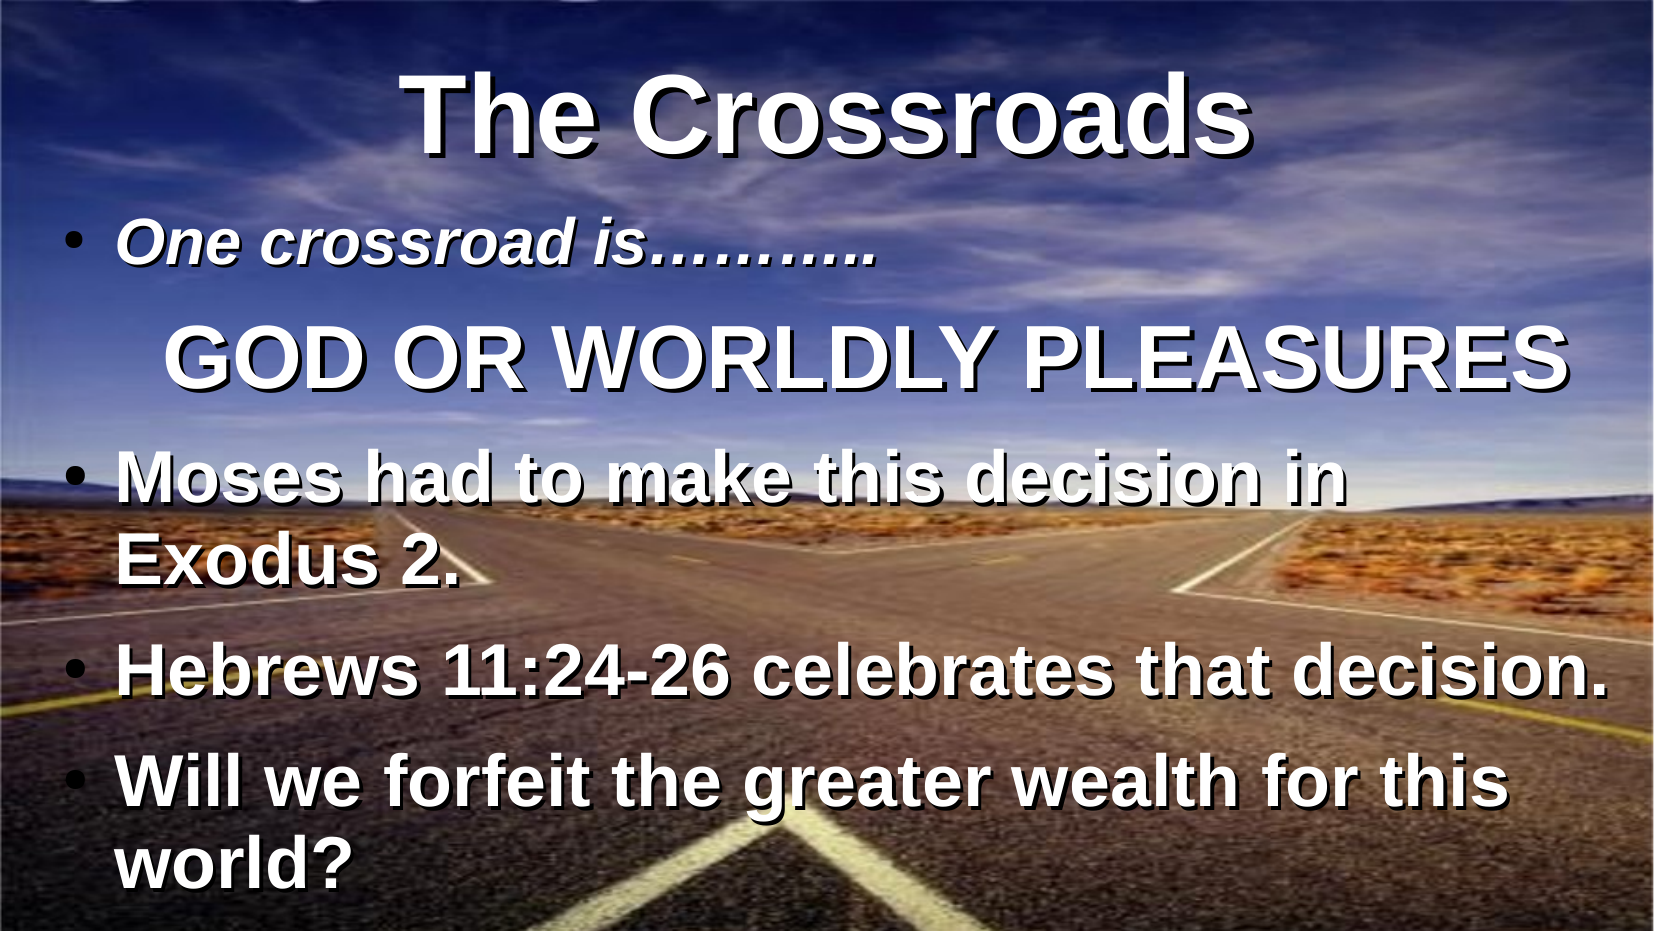

# The Crossroads
One crossroad is………..
GOD OR WORLDLY PLEASURES
Moses had to make this decision in Exodus 2.
Hebrews 11:24-26 celebrates that decision.
Will we forfeit the greater wealth for this world?